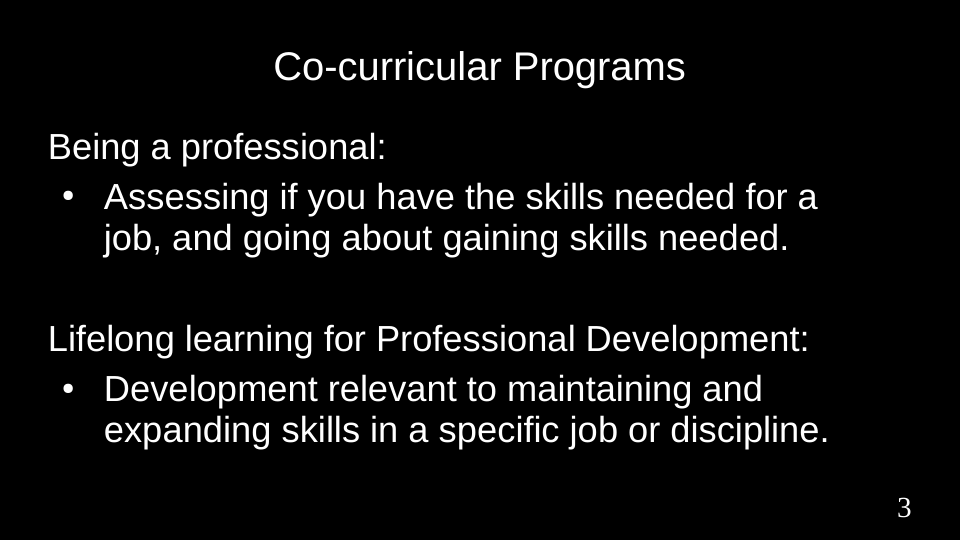

# Co-curricular Programs
Being a professional:
Assessing if you have the skills needed for a job, and going about gaining skills needed.
Lifelong learning for Professional Development:
Development relevant to maintaining and expanding skills in a specific job or discipline.
3